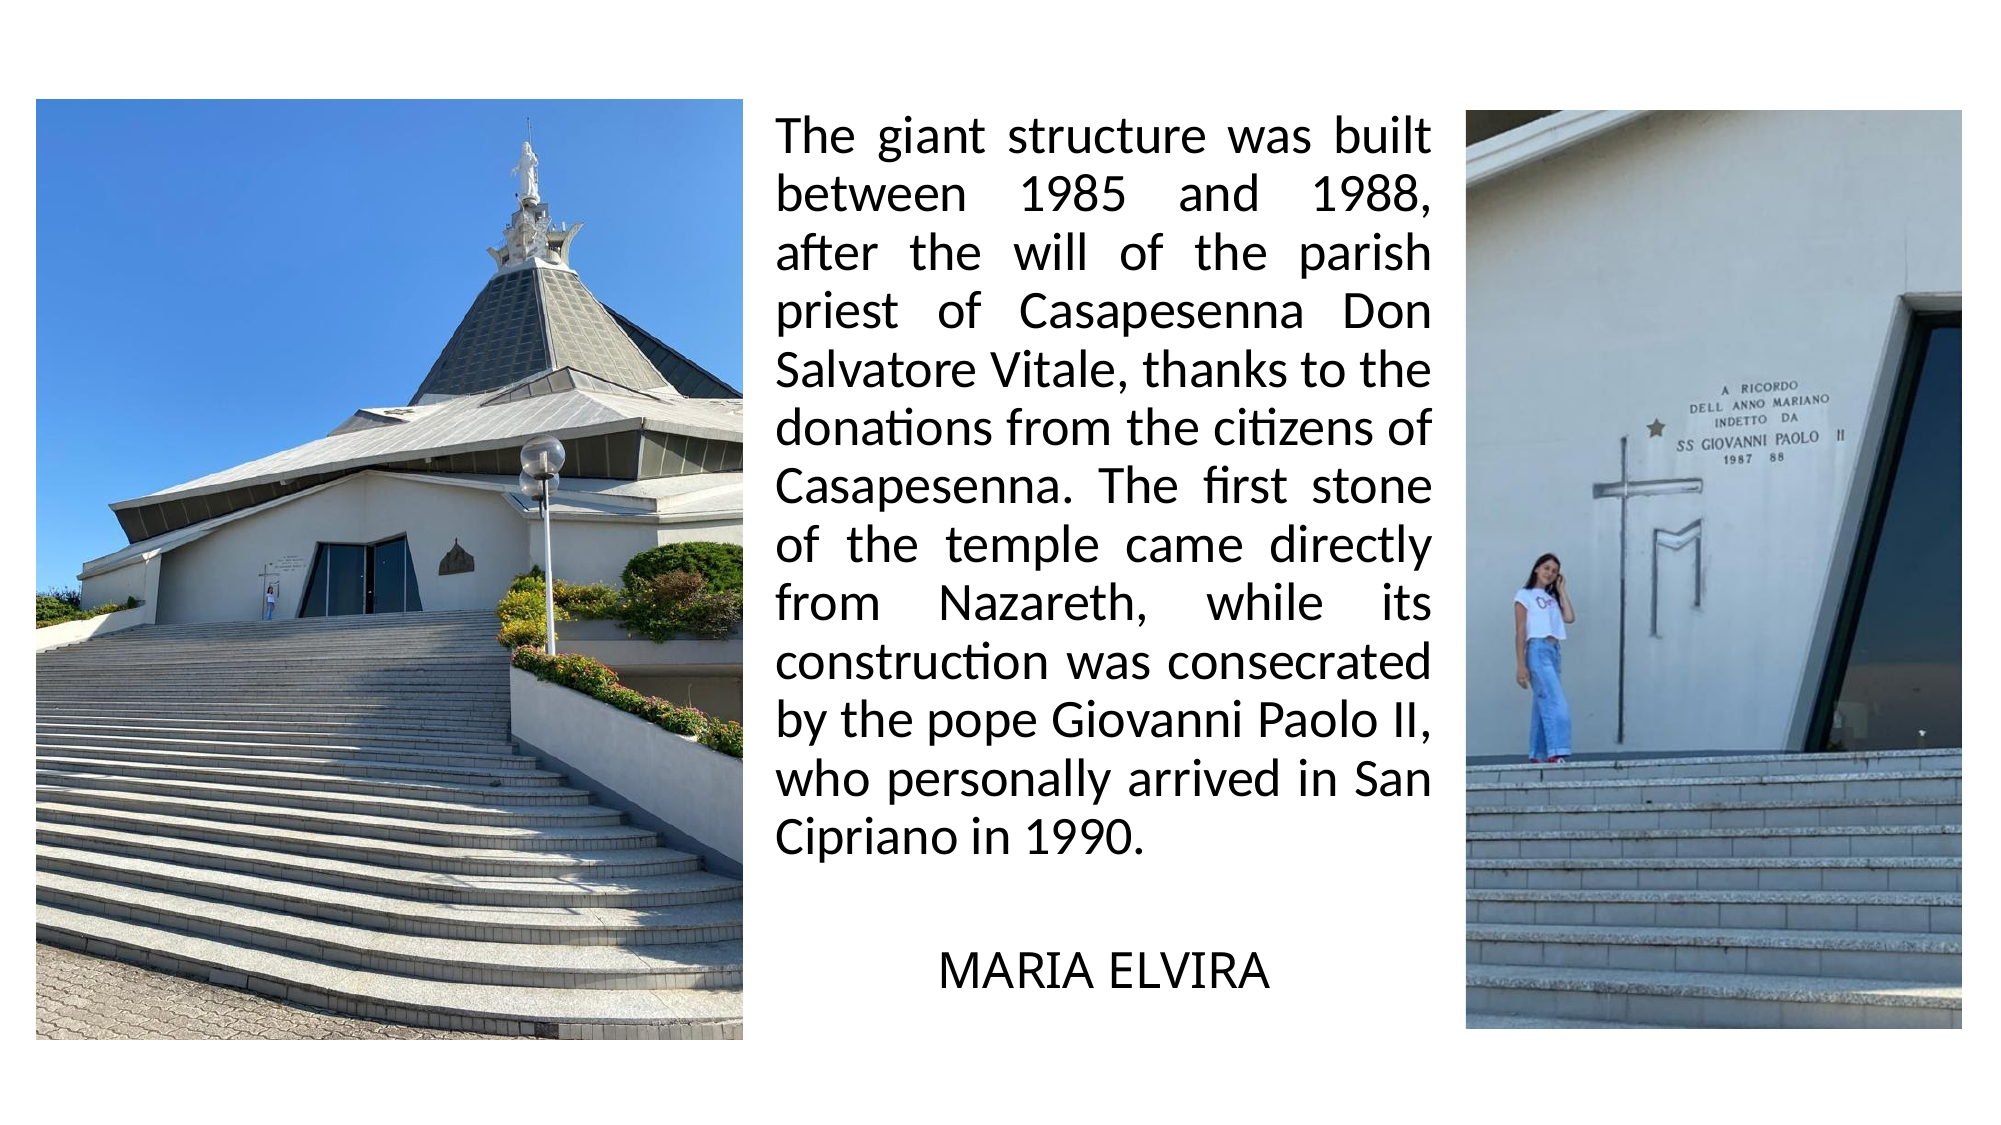

# The giant structure was built between 1985 and 1988, after the will of the parish priest of Casapesenna Don Salvatore Vitale, thanks to the donations from the citizens of Casapesenna. The first stone of the temple came directly from Nazareth, while its construction was consecrated by the pope Giovanni Paolo II, who personally arrived in San Cipriano in 1990.
MARIA ELVIRA